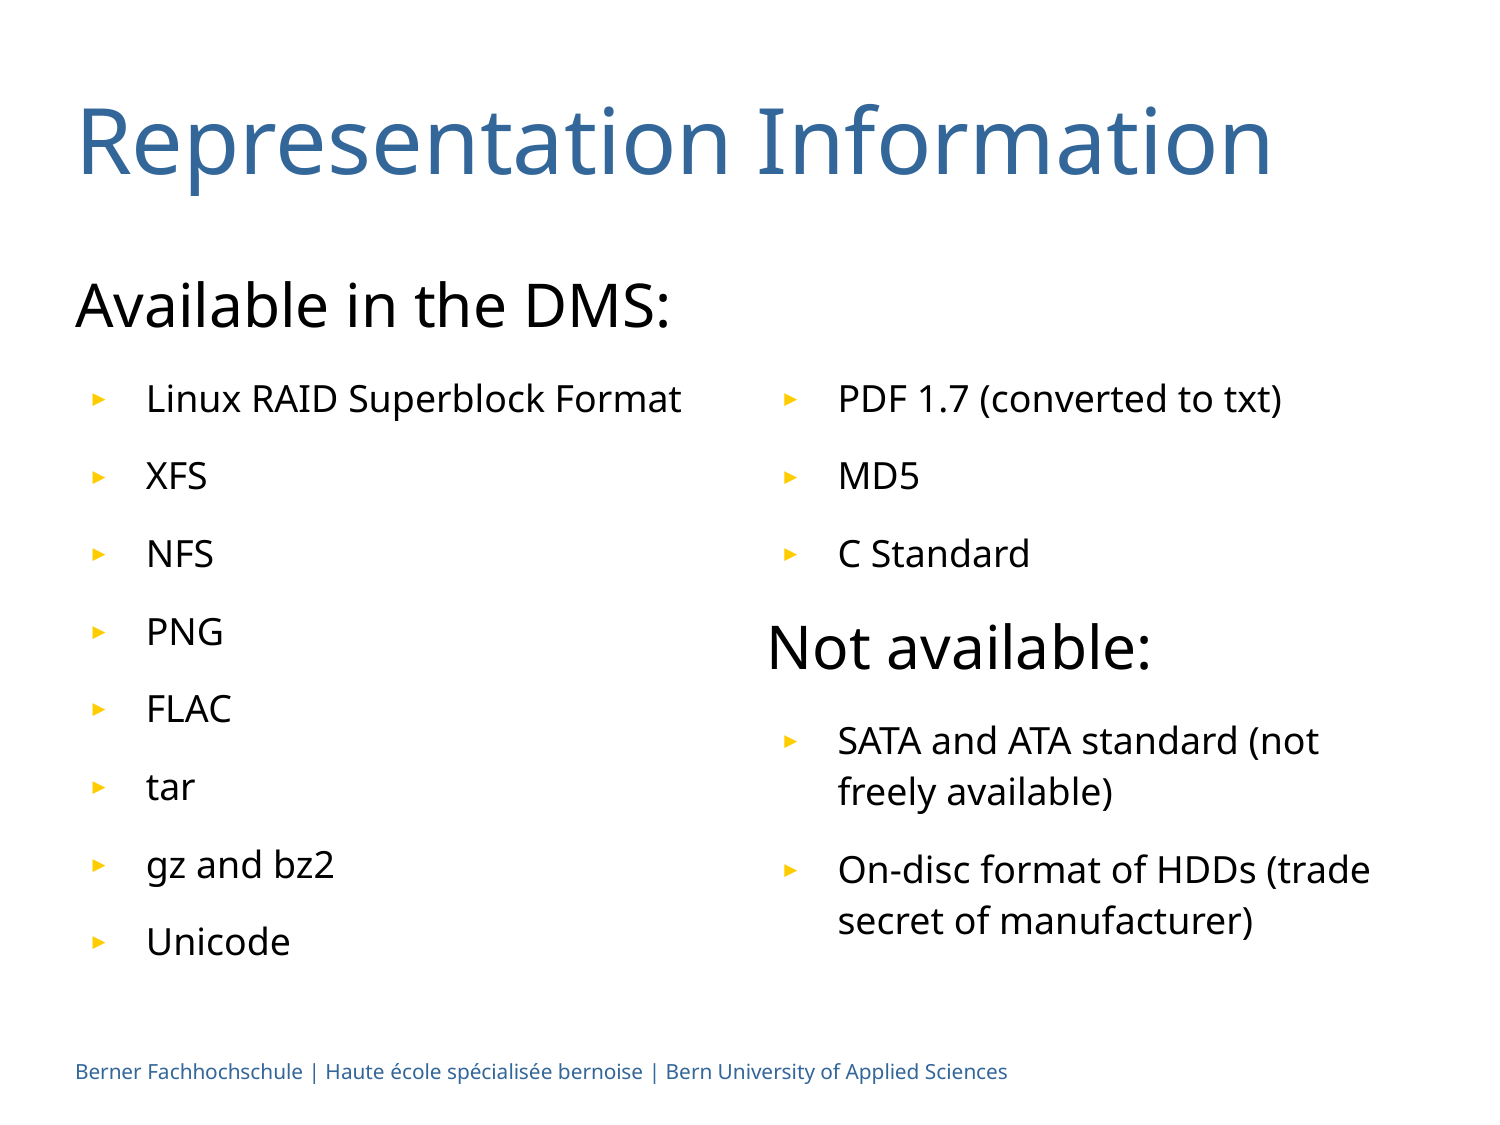

# Representation Information
Available in the DMS:
Linux RAID Superblock Format
XFS
NFS
PNG
FLAC
tar
gz and bz2
Unicode
PDF 1.7 (converted to txt)
MD5
C Standard
Not available:
SATA and ATA standard (not freely available)
On-disc format of HDDs (trade secret of manufacturer)